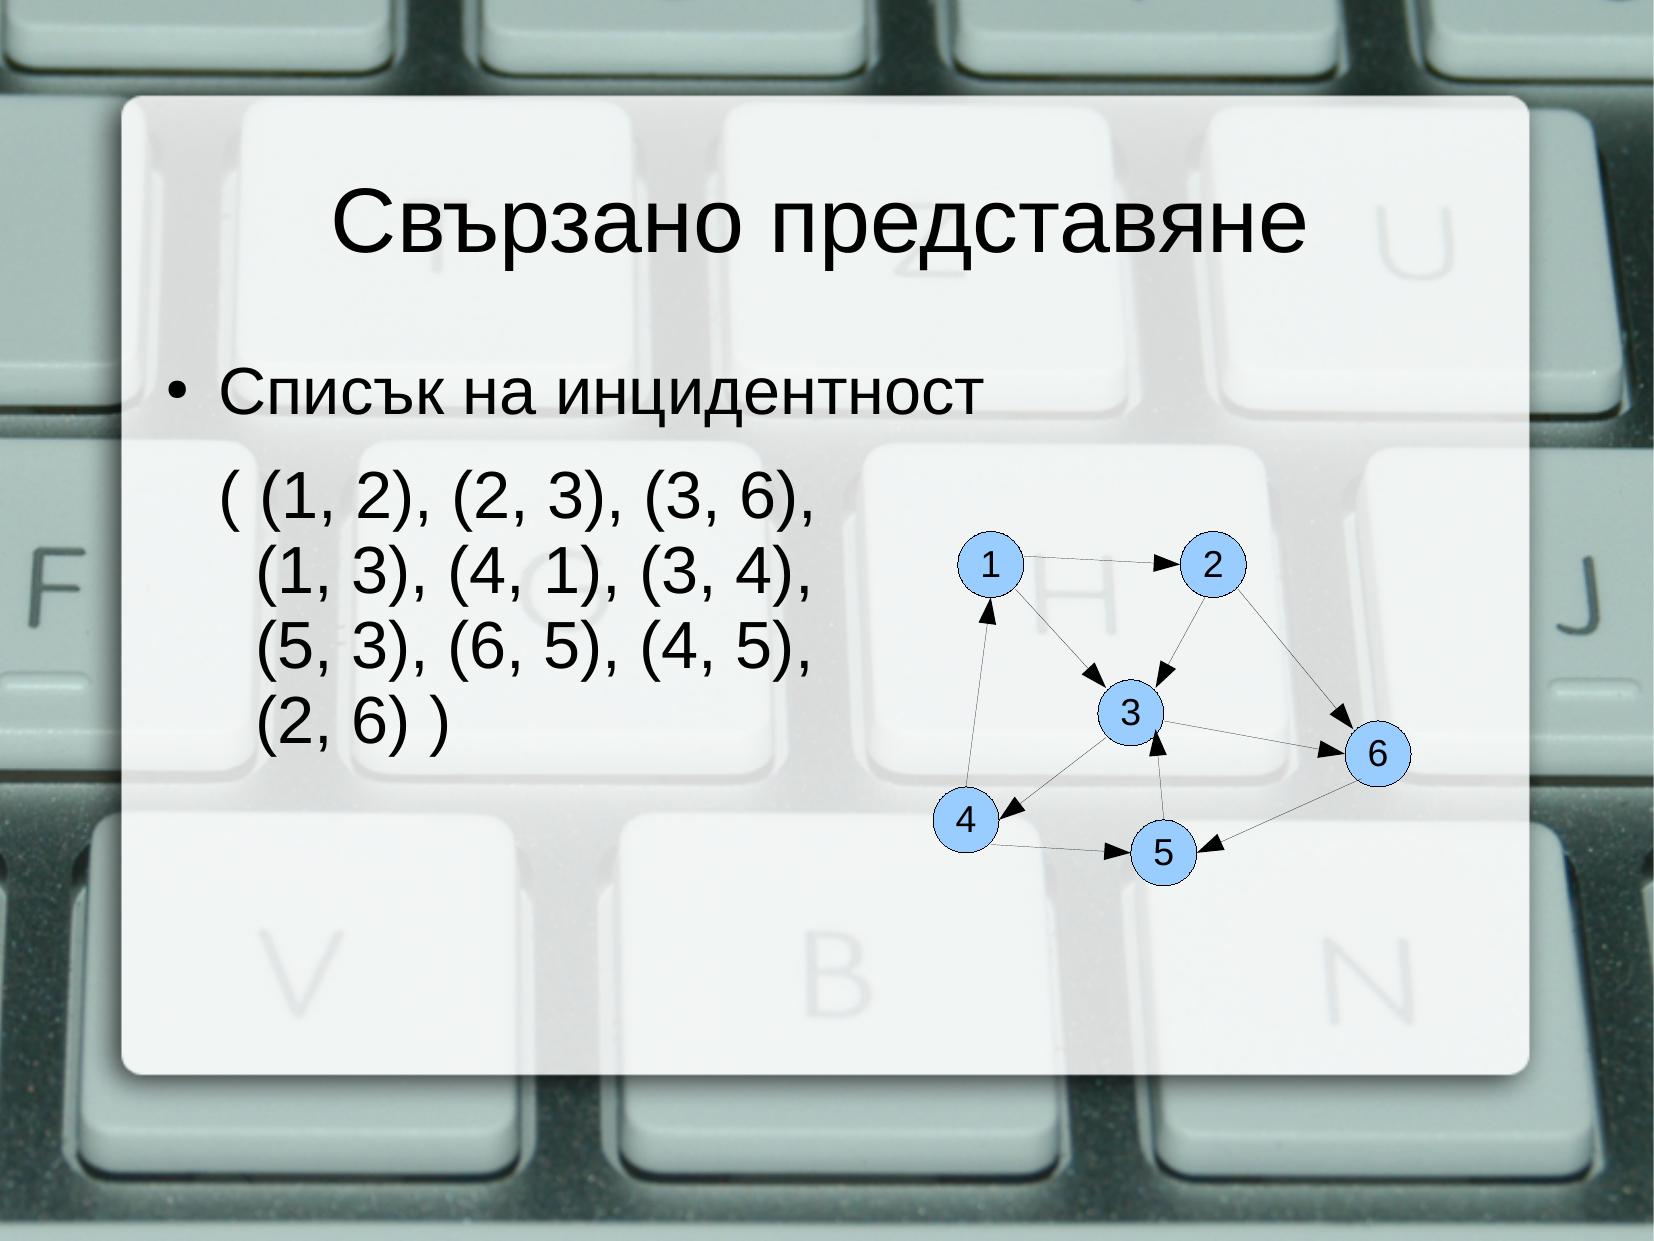

# Свързано представяне
Списък на инцидентност
( (1, 2), (2, 3), (3, 6),
 (1, 3), (4, 1), (3, 4),
 (5, 3), (6, 5), (4, 5),
 (2, 6) )
1
2
3
6
4
5